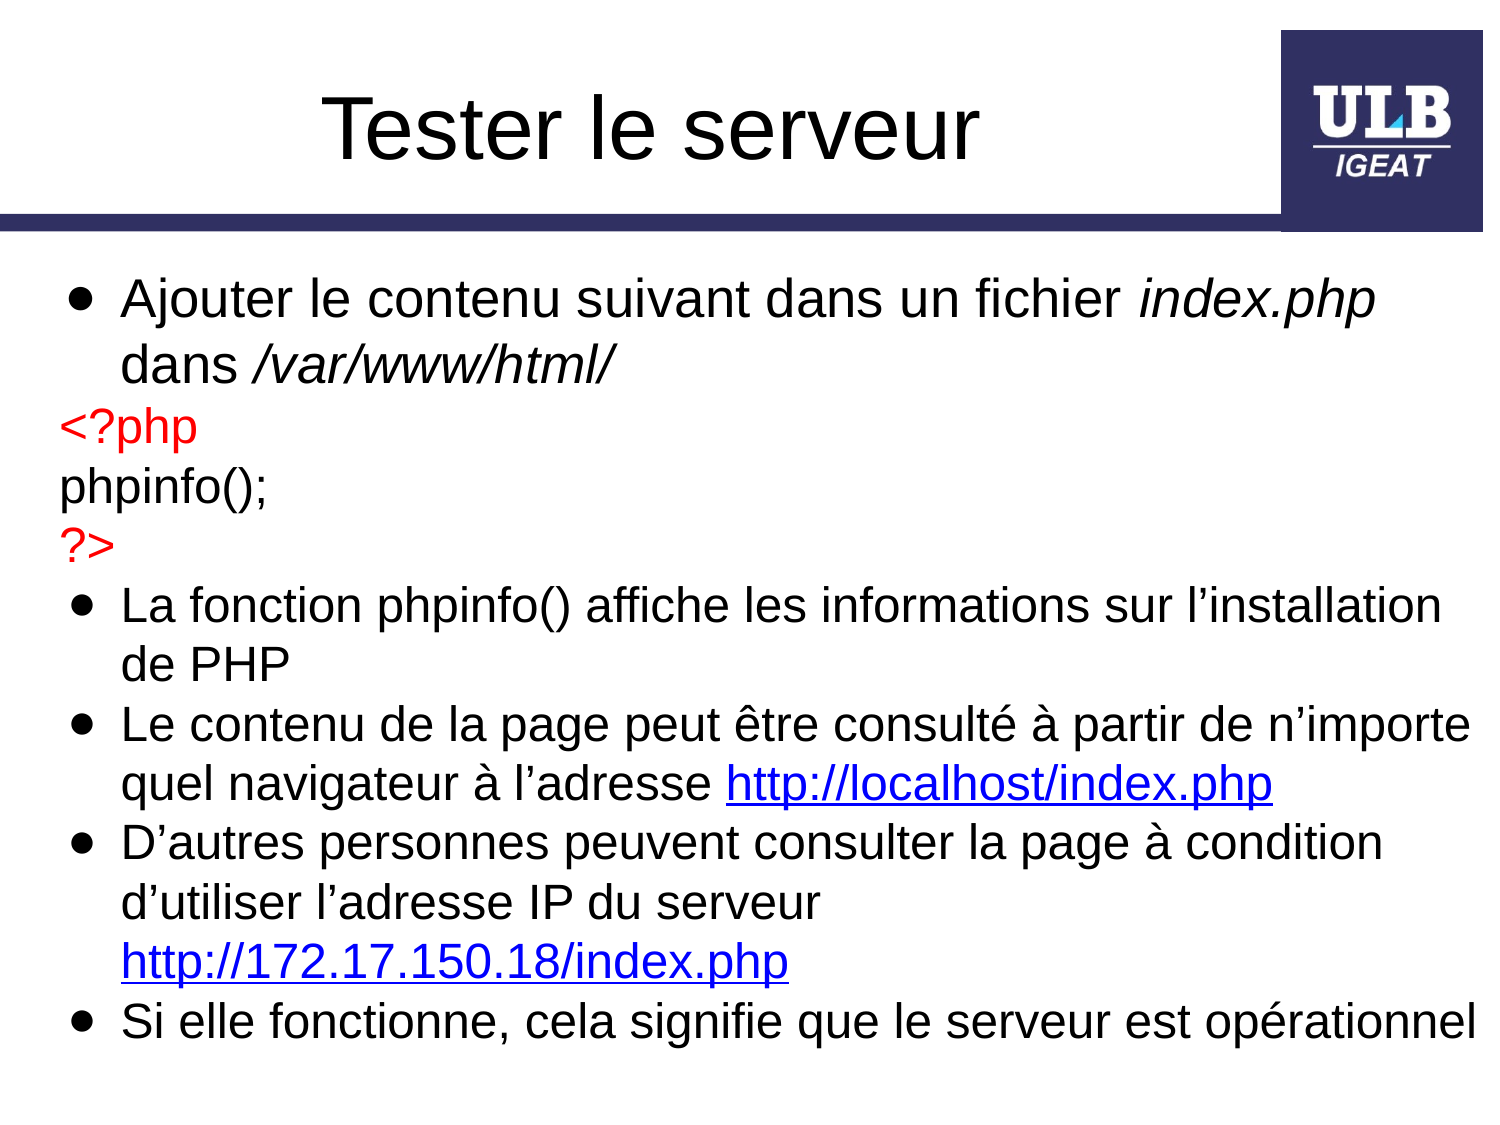

# Tester le serveur
Ajouter le contenu suivant dans un fichier index.php dans /var/www/html/
<?php
phpinfo();
?>
La fonction phpinfo() affiche les informations sur l’installation de PHP
Le contenu de la page peut être consulté à partir de n’importe quel navigateur à l’adresse http://localhost/index.php
D’autres personnes peuvent consulter la page à condition d’utiliser l’adresse IP du serveur http://172.17.150.18/index.php
Si elle fonctionne, cela signifie que le serveur est opérationnel